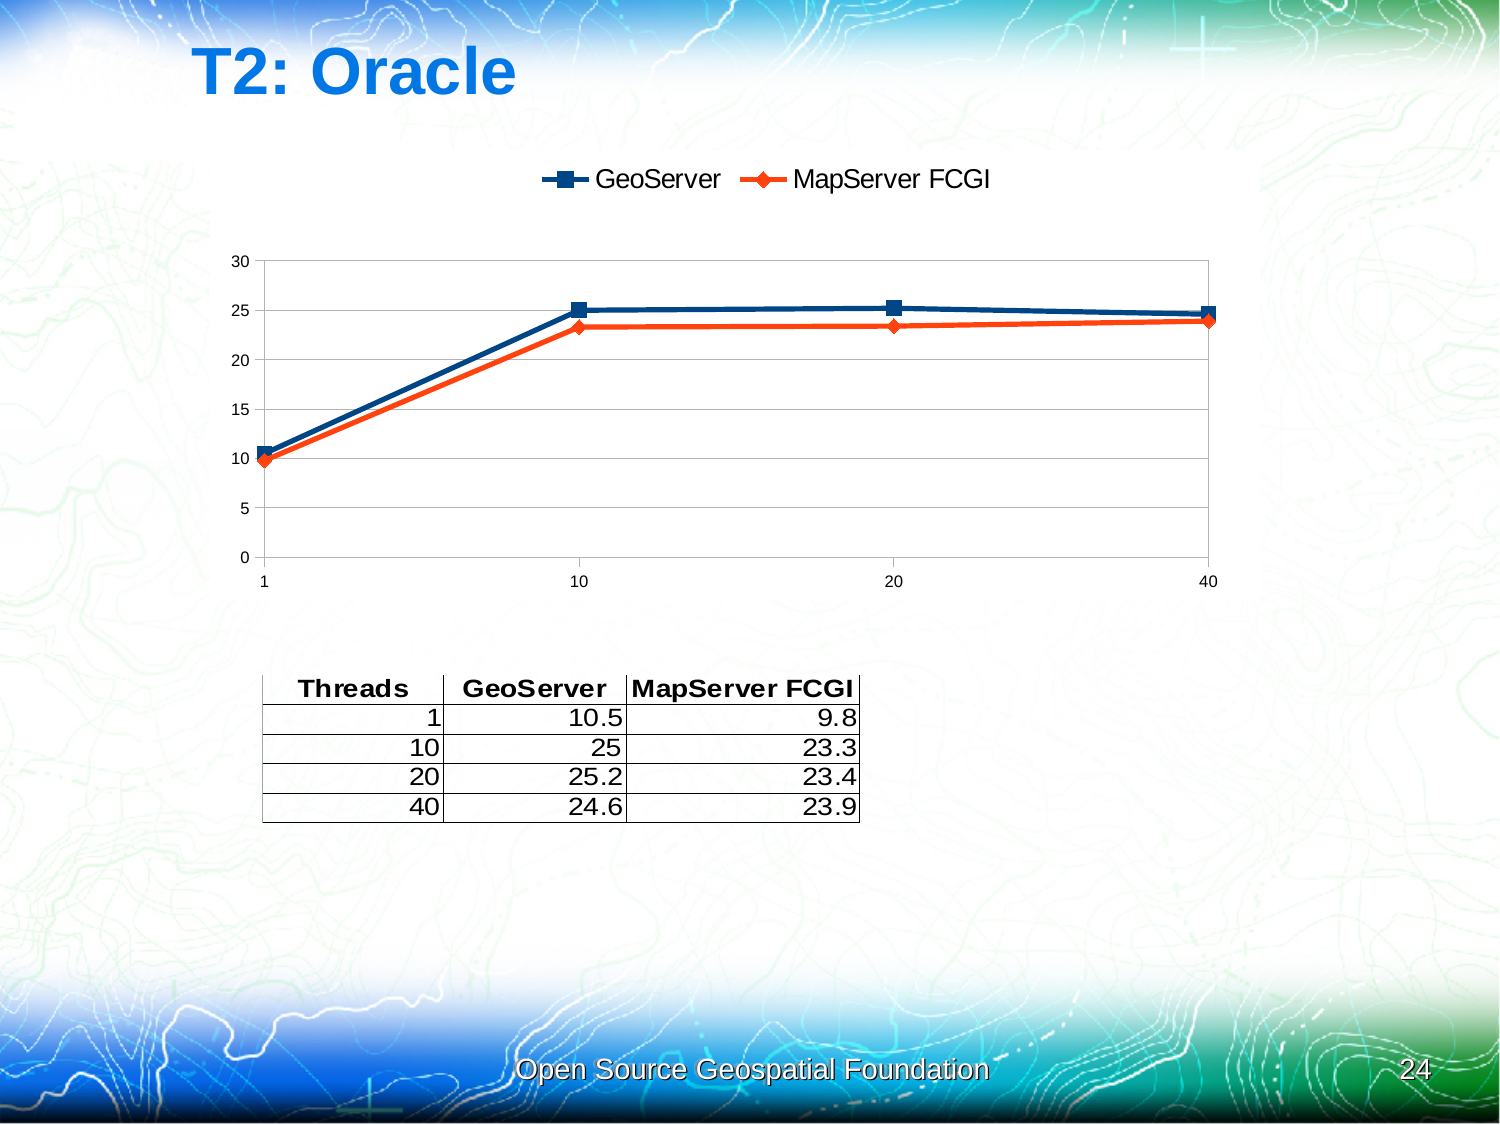

# T2: Oracle
### Chart
| Category | GeoServer | MapServer FCGI |
|---|---|---|
| 1 | 10.5 | 9.8 |
| 10 | 25.0 | 23.3 |
| 20 | 25.2 | 23.4 |
| 40 | 24.6 | 23.9 |Open Source Geospatial Foundation
24